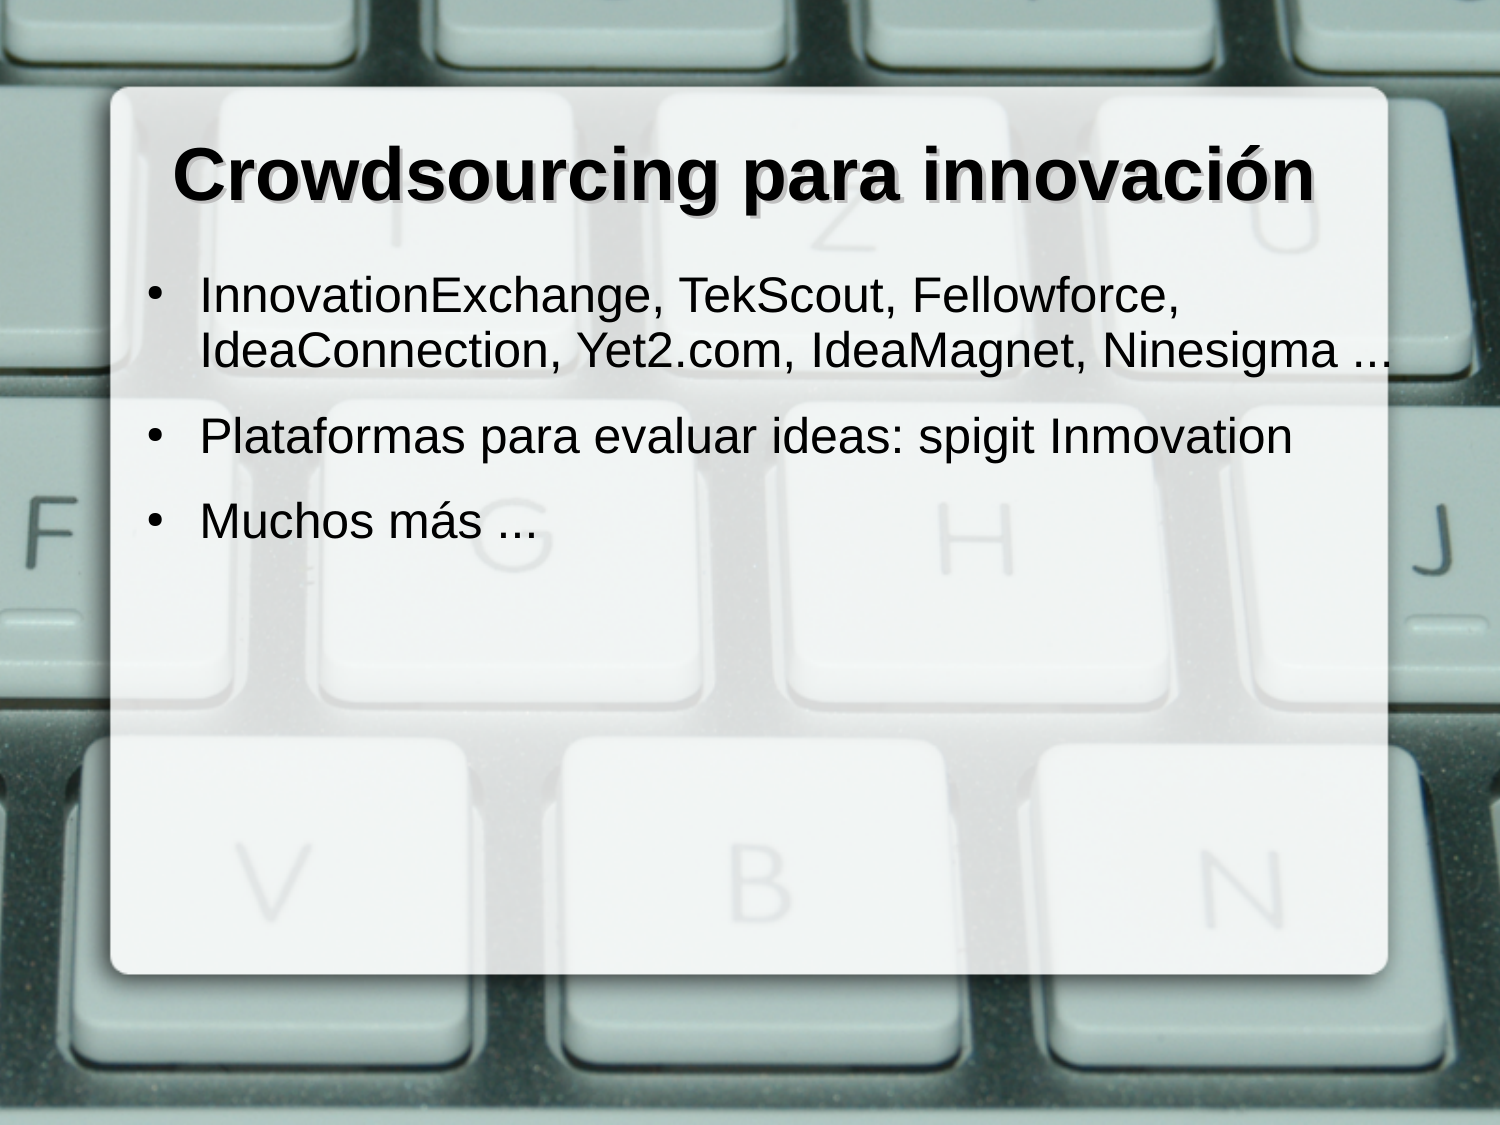

# Crowdsourcing para innovación
InnovationExchange, TekScout, Fellowforce, IdeaConnection, Yet2.com, IdeaMagnet, Ninesigma ...
Plataformas para evaluar ideas: spigit Inmovation
Muchos más ...